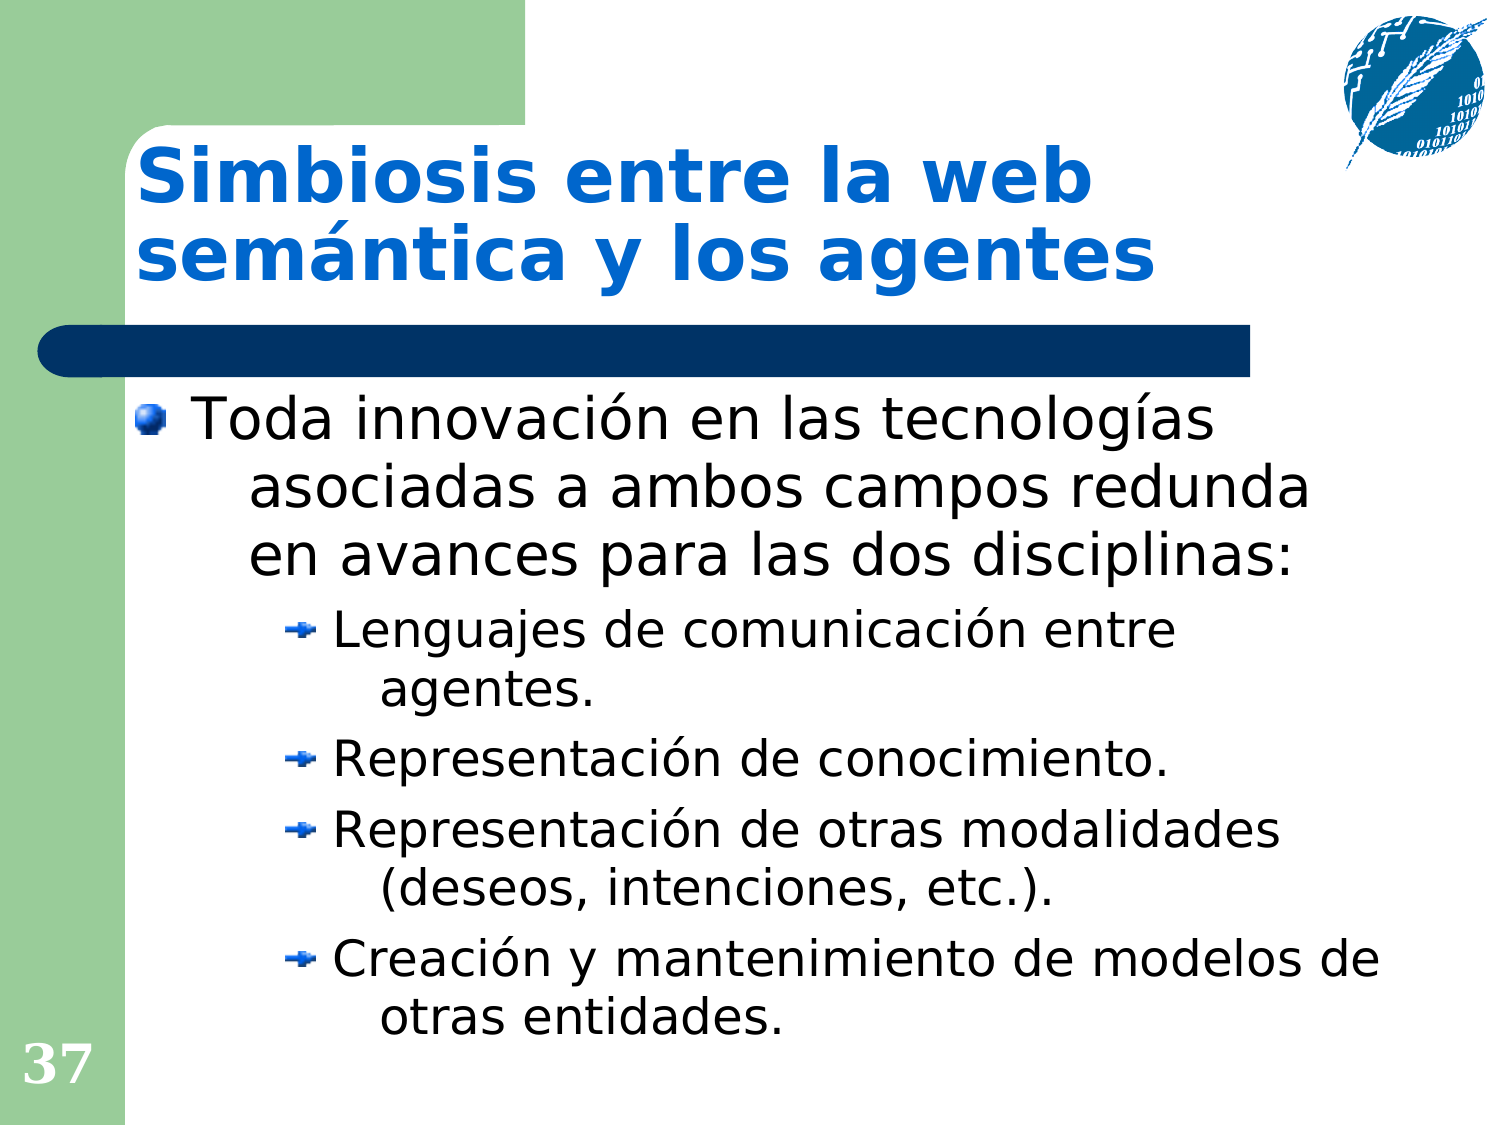

# Simbiosis entre la web semántica y los agentes
Toda innovación en las tecnologías asociadas a ambos campos redunda en avances para las dos disciplinas:
Lenguajes de comunicación entre agentes.
Representación de conocimiento.
Representación de otras modalidades (deseos, intenciones, etc.).
Creación y mantenimiento de modelos de otras entidades.
37